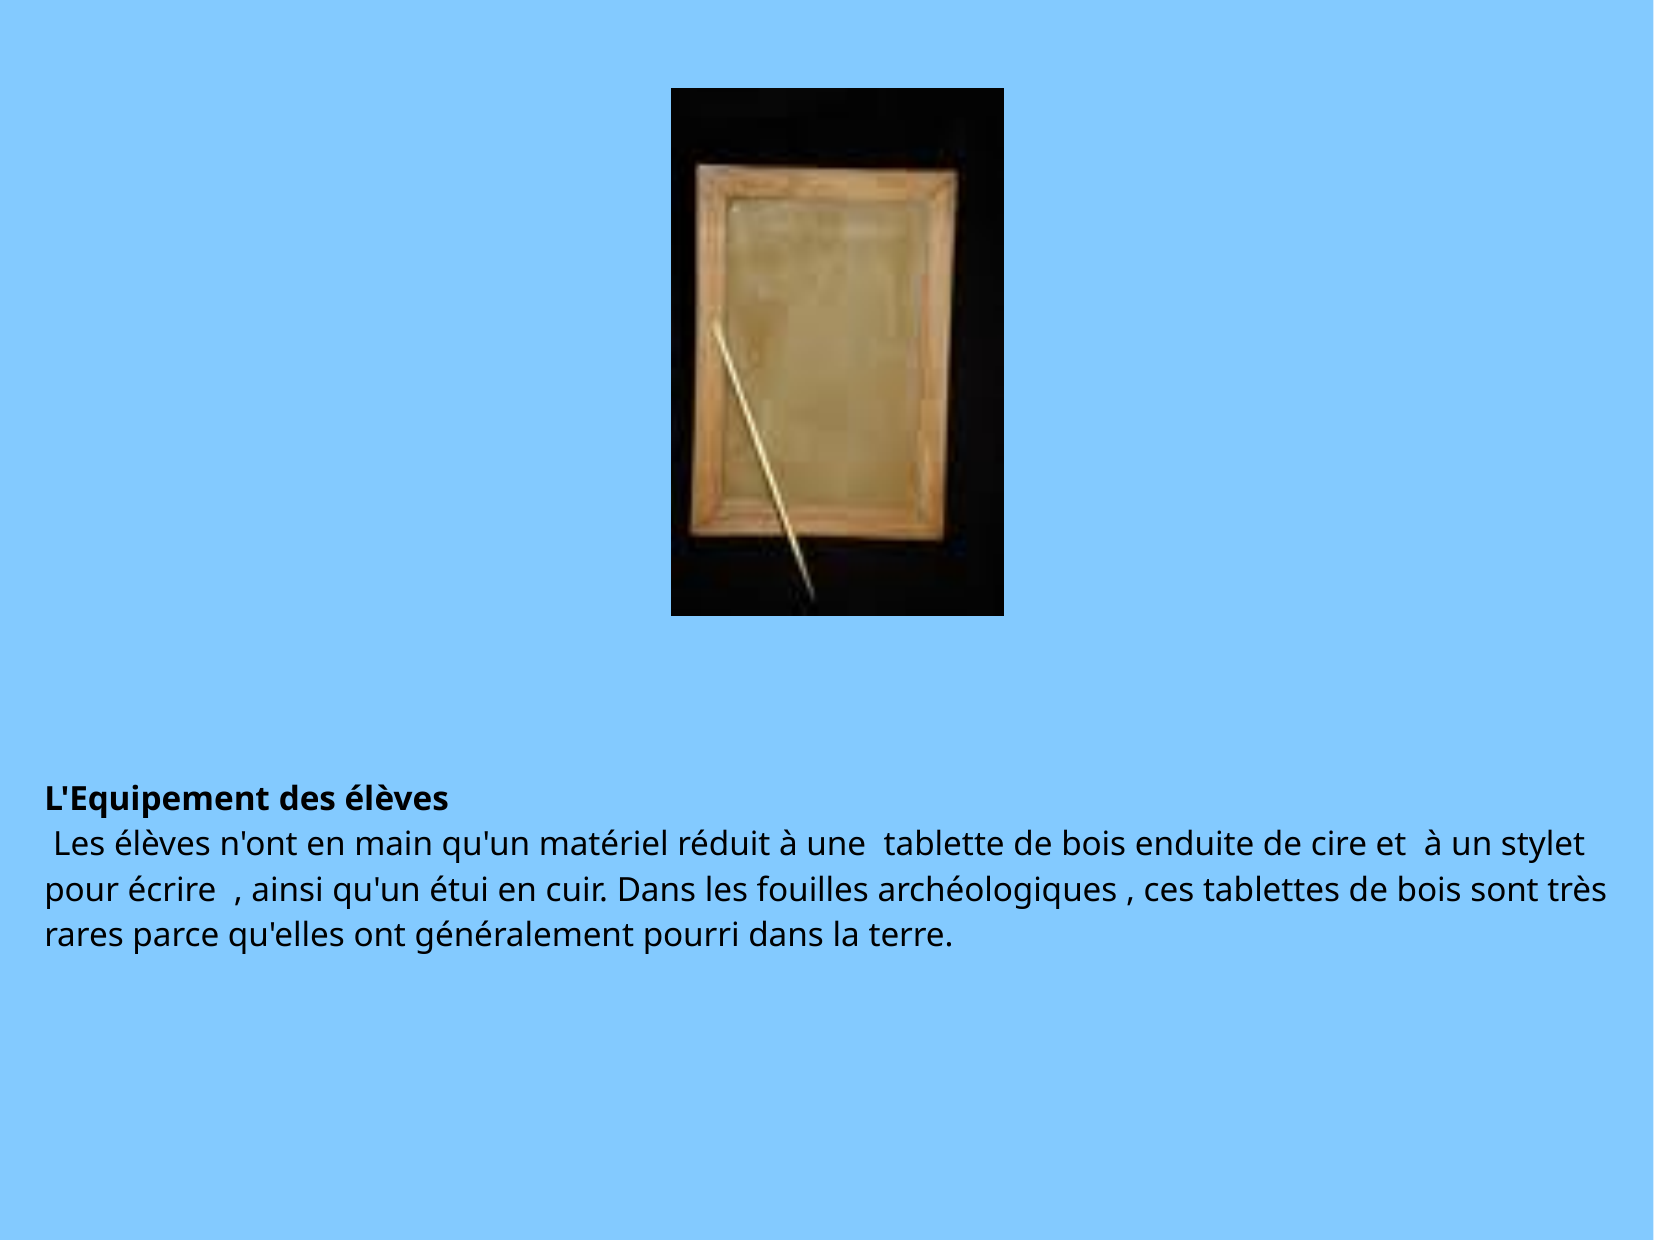

L'Equipement des élèves
 Les élèves n'ont en main qu'un matériel réduit à une tablette de bois enduite de cire et à un stylet pour écrire , ainsi qu'un étui en cuir. Dans les fouilles archéologiques , ces tablettes de bois sont très rares parce qu'elles ont généralement pourri dans la terre.